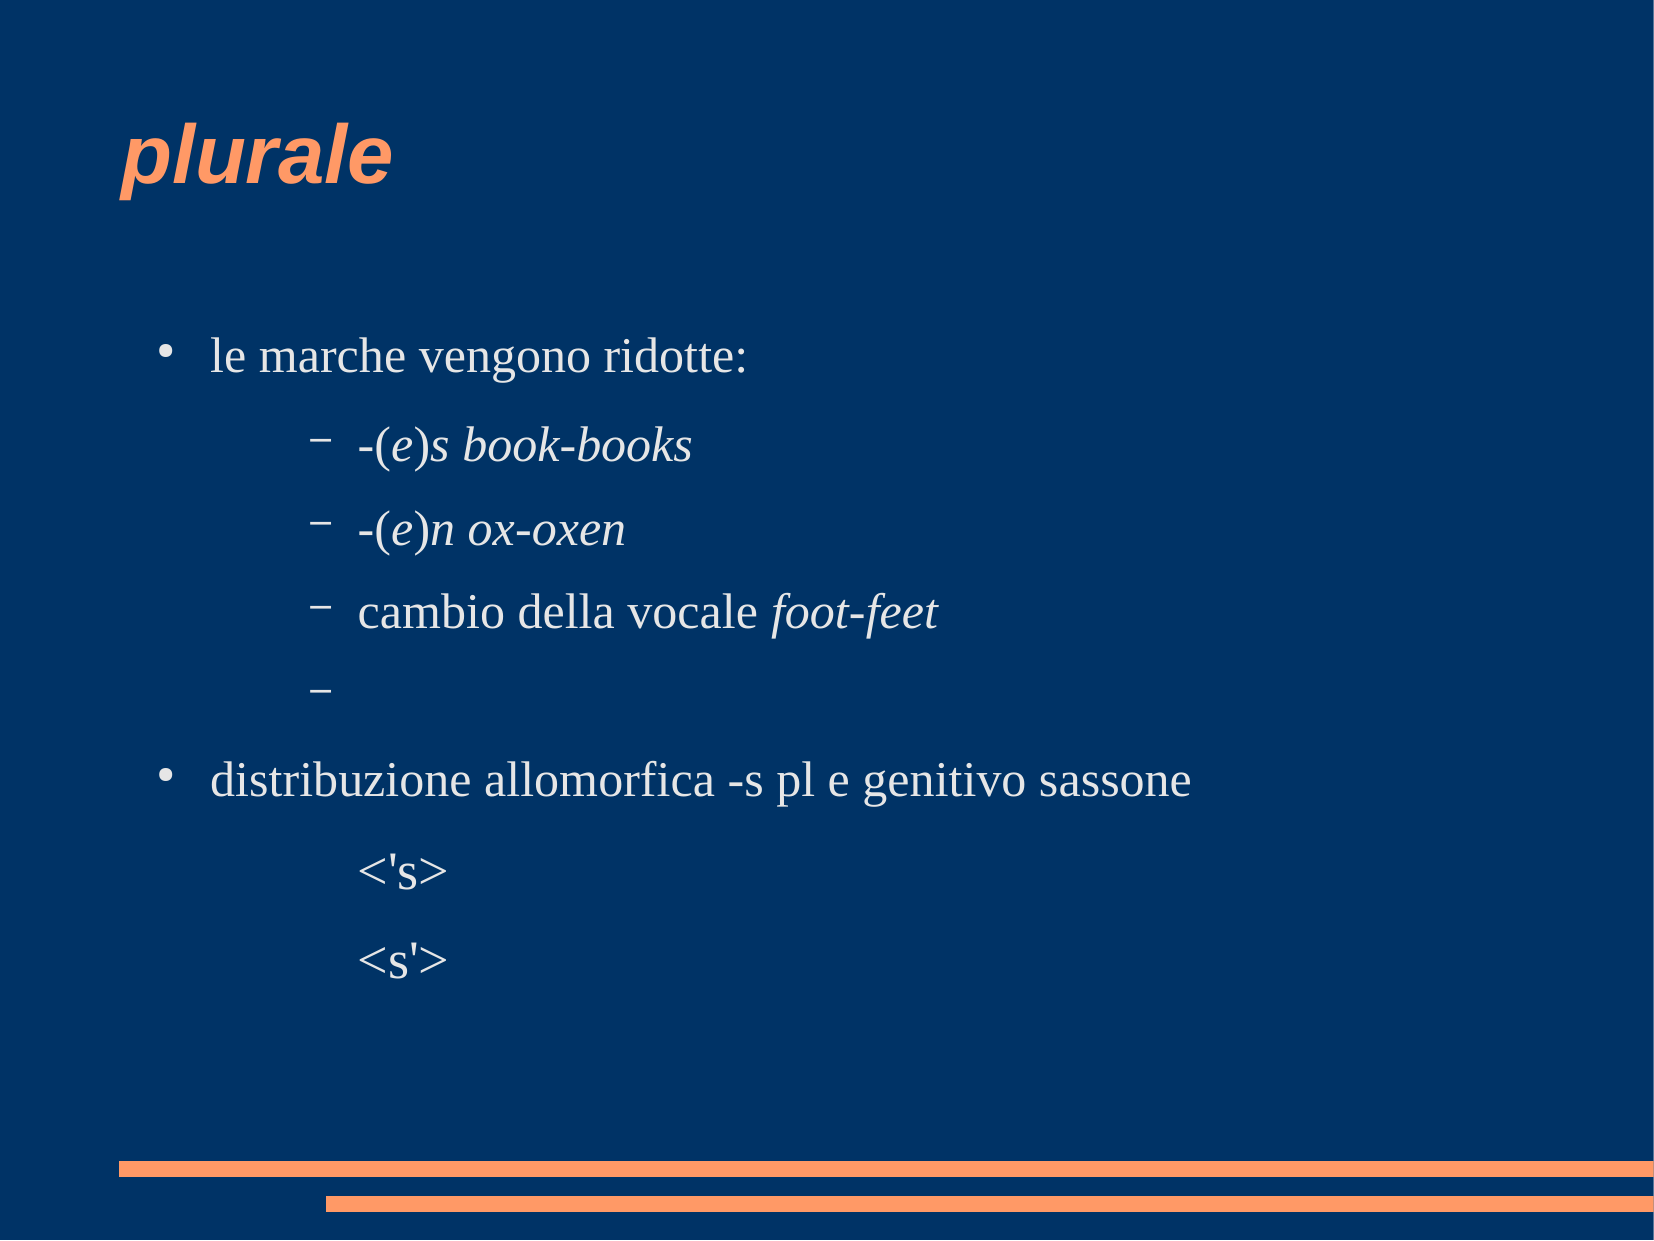

# plurale
le marche vengono ridotte:
-(e)s book-books
-(e)n ox-oxen
cambio della vocale foot-feet
distribuzione allomorfica -s pl e genitivo sassone
<'s>
<s'>